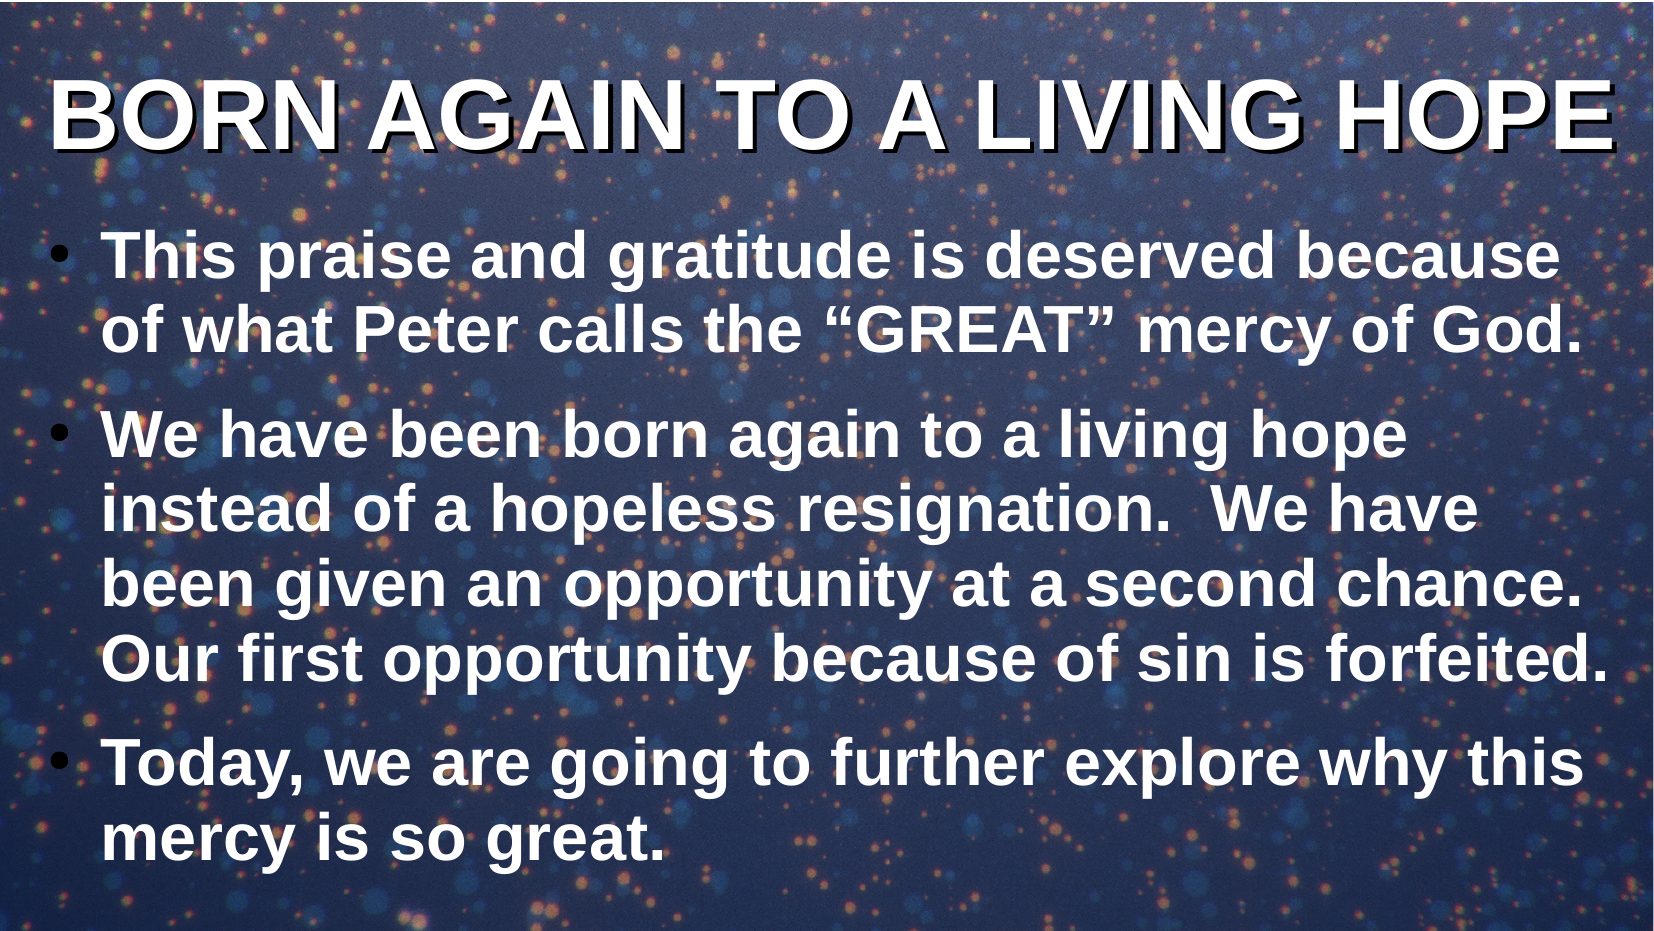

# BORN AGAIN TO A LIVING HOPE
This praise and gratitude is deserved because of what Peter calls the “GREAT” mercy of God.
We have been born again to a living hope instead of a hopeless resignation. We have been given an opportunity at a second chance. Our first opportunity because of sin is forfeited.
Today, we are going to further explore why this mercy is so great.